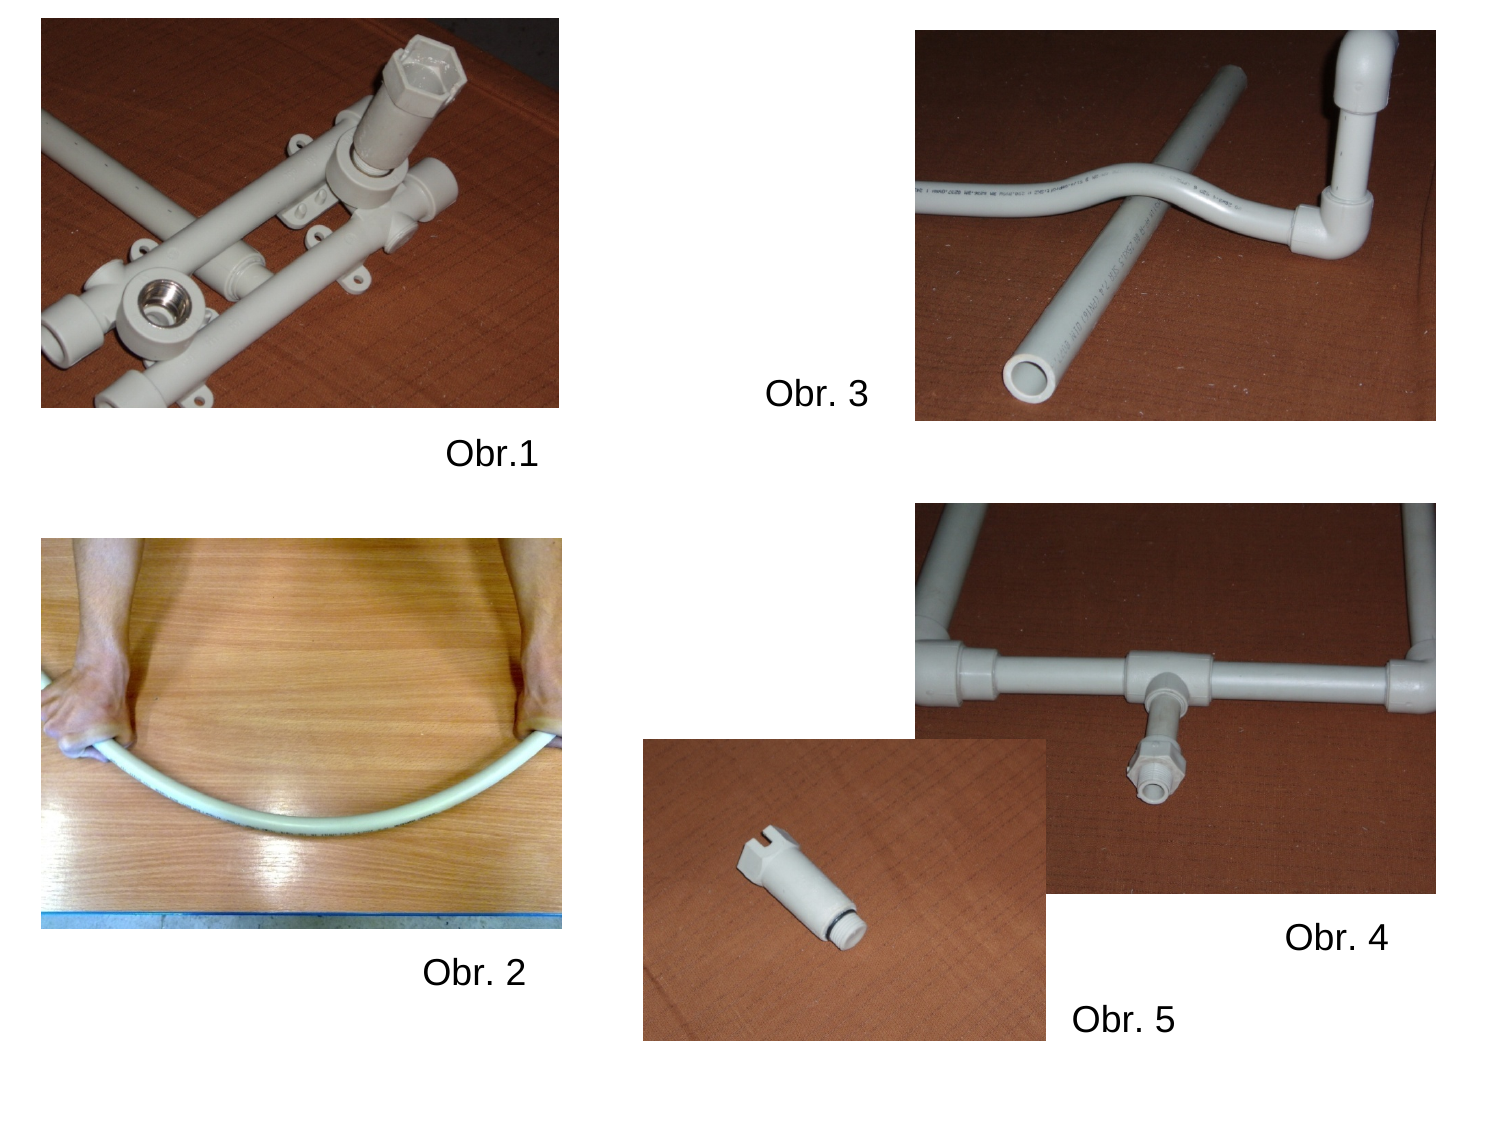

Obr. 3
Obr.1
Obr. 4
Obr. 2
Obr. 5